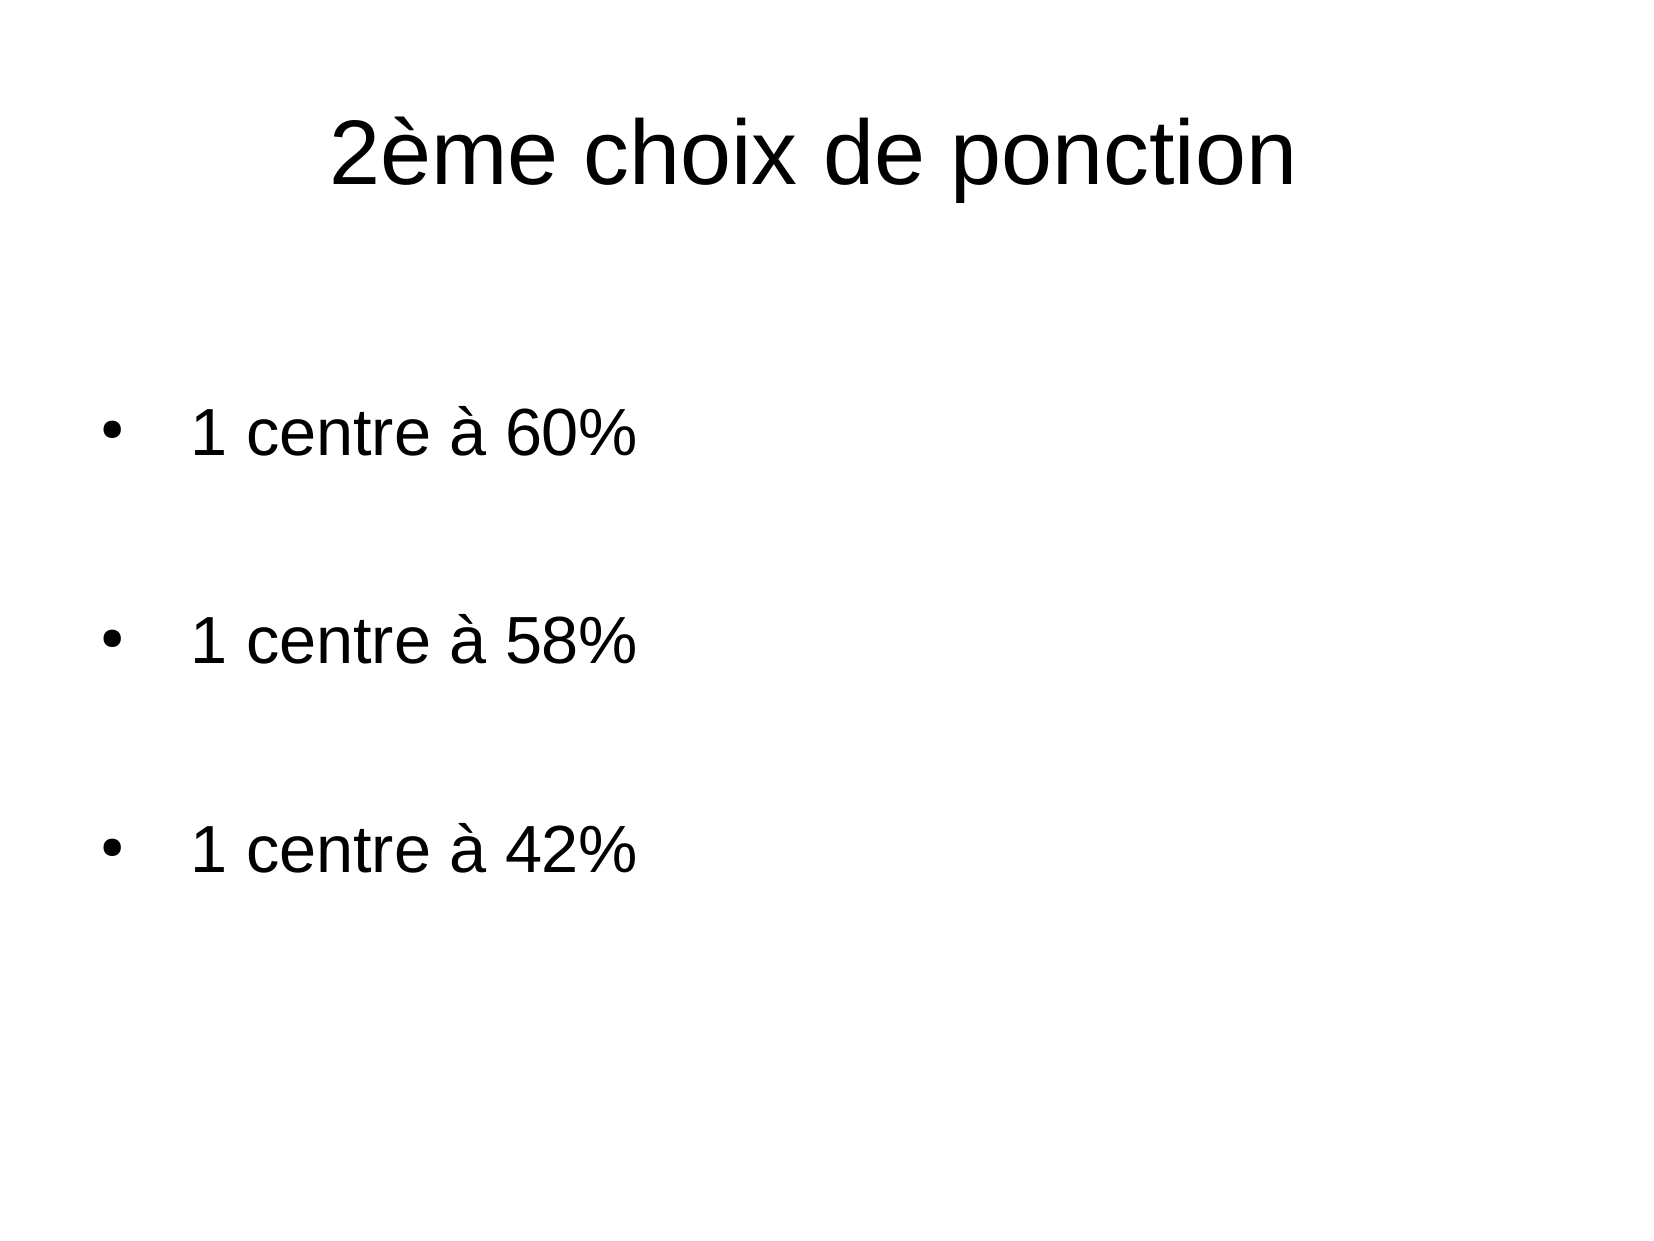

# 2ème choix de ponction
 1 centre à 60%
 1 centre à 58%
 1 centre à 42%